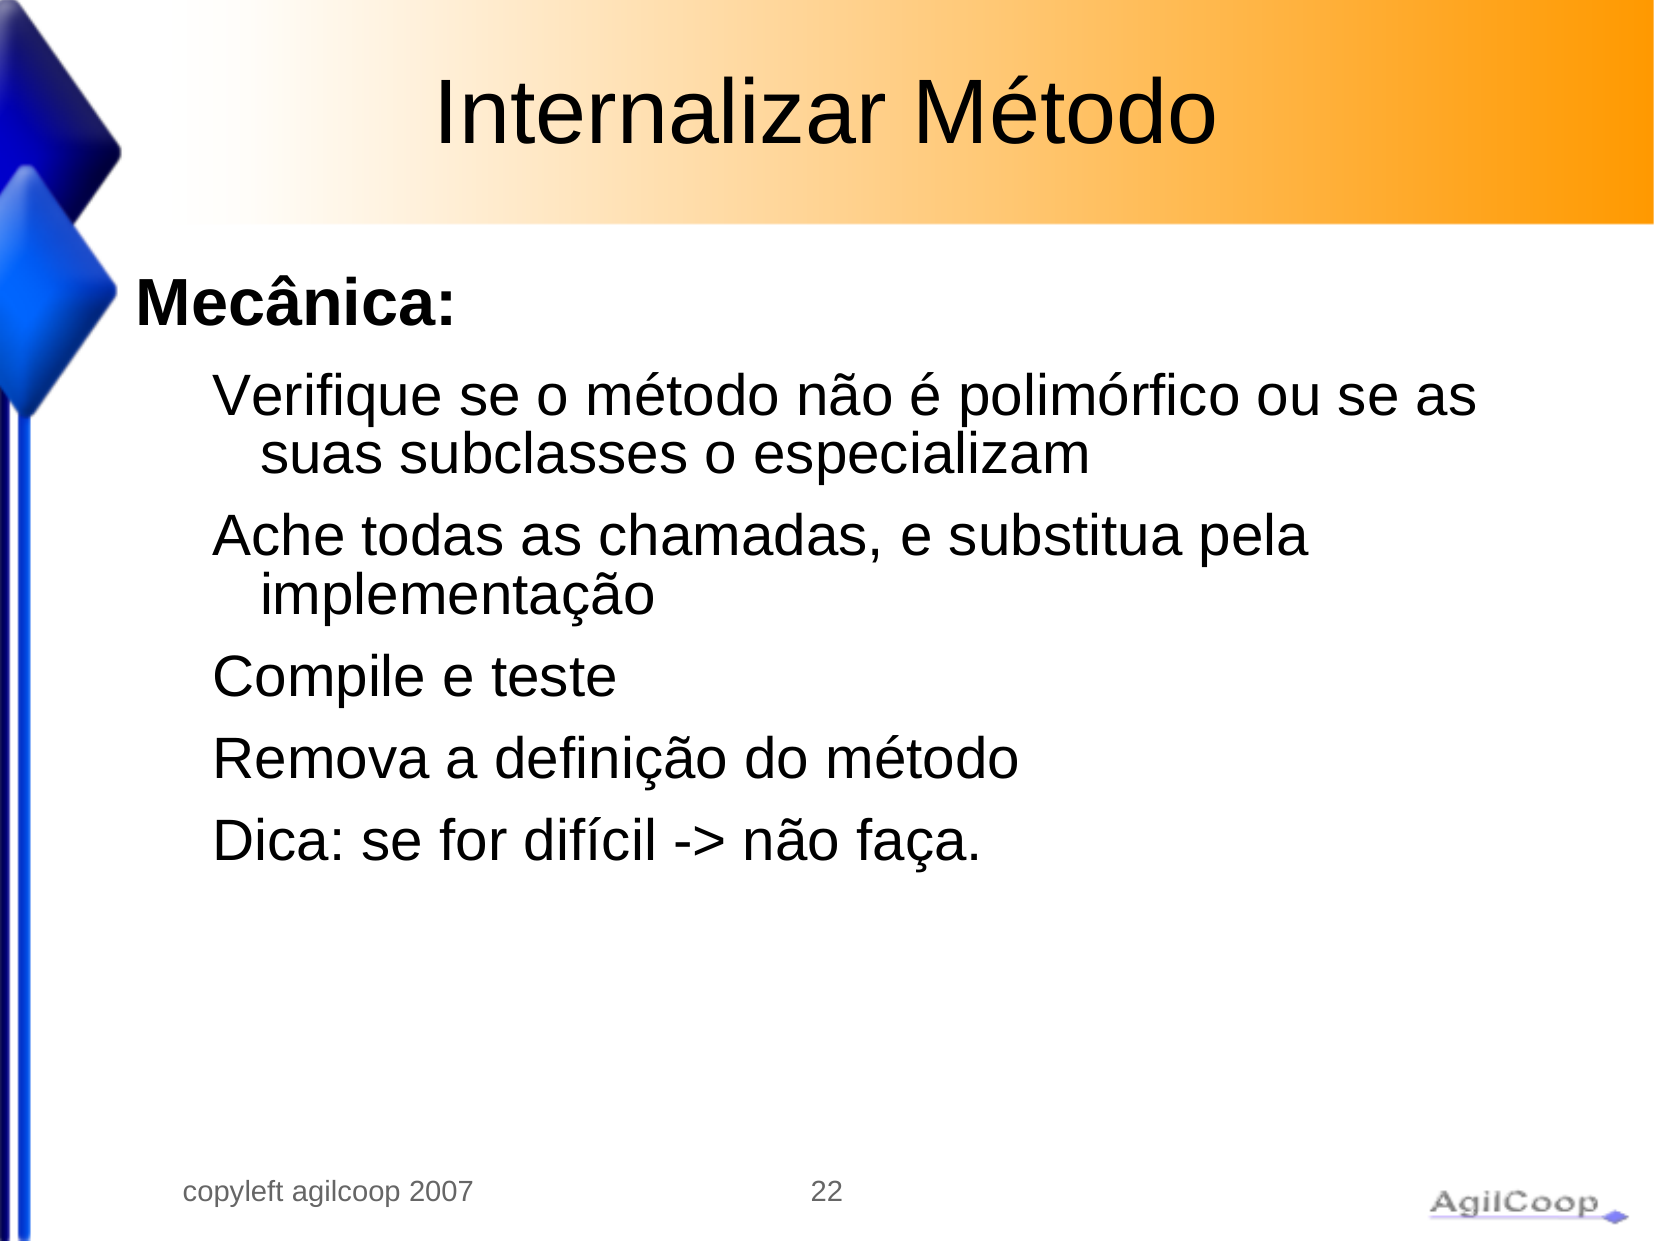

# Internalizar Método
Mecânica:
Verifique se o método não é polimórfico ou se as suas subclasses o especializam
Ache todas as chamadas, e substitua pela implementação
Compile e teste
Remova a definição do método
Dica: se for difícil -> não faça.
copyleft agilcoop 2007
22